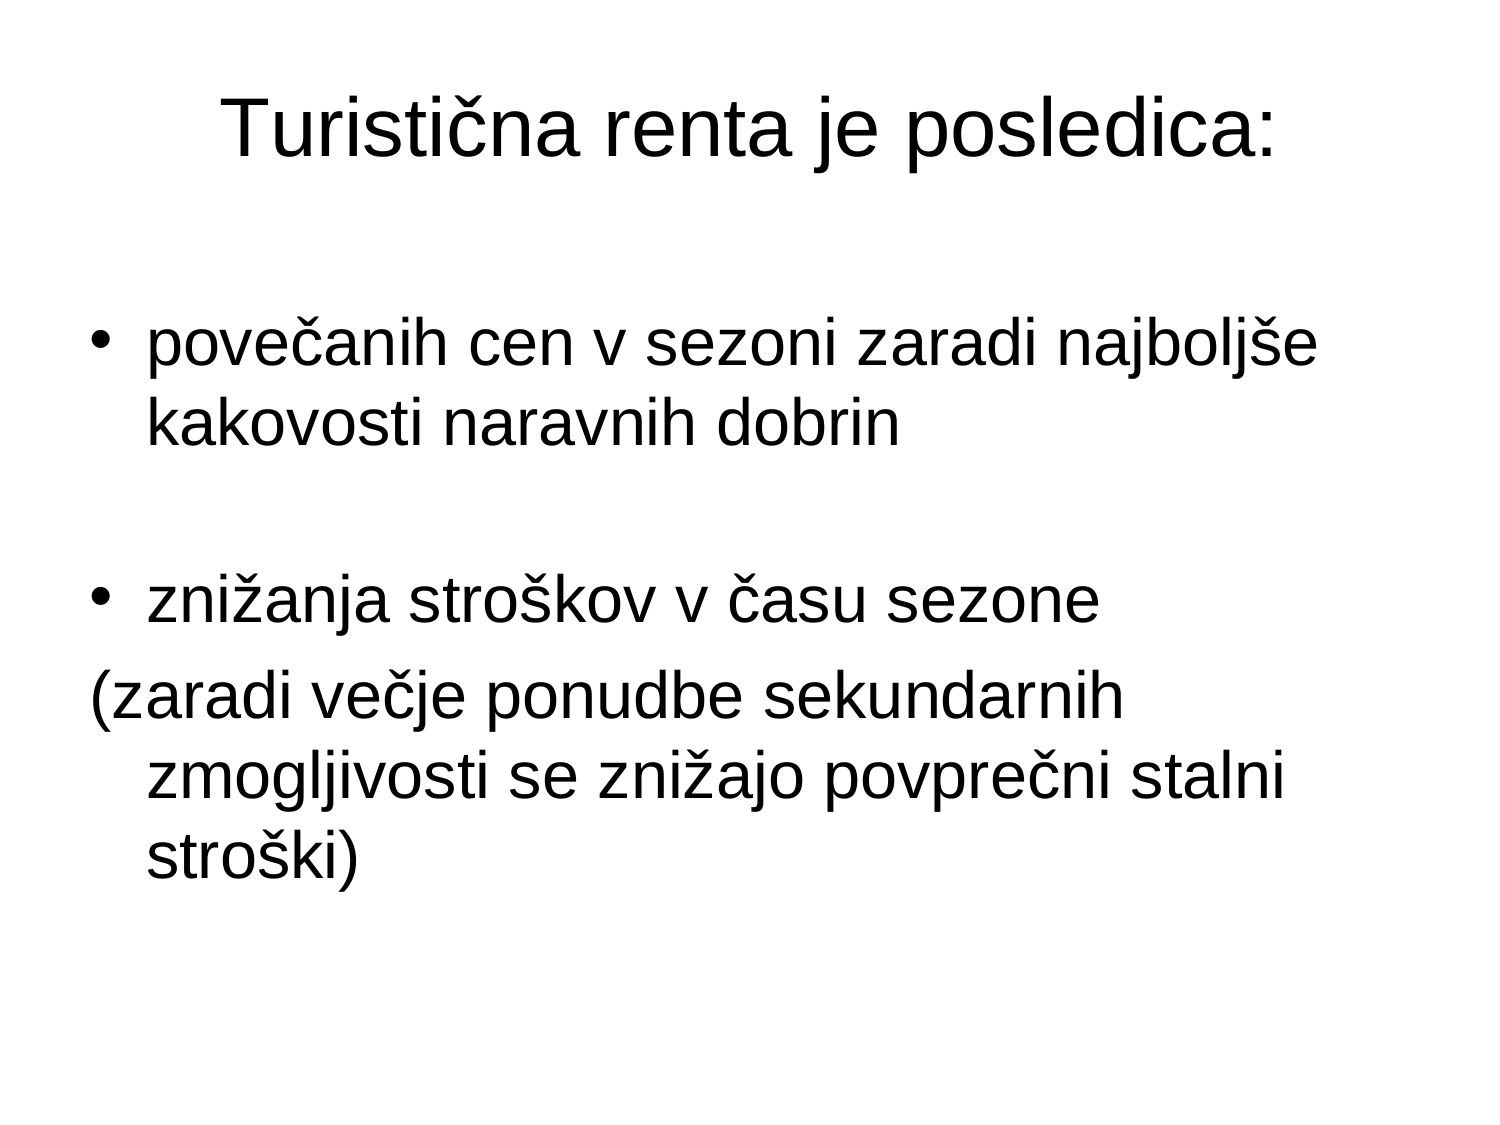

# Turistična renta je posledica:
povečanih cen v sezoni zaradi najboljše kakovosti naravnih dobrin
znižanja stroškov v času sezone
(zaradi večje ponudbe sekundarnih zmogljivosti se znižajo povprečni stalni stroški)